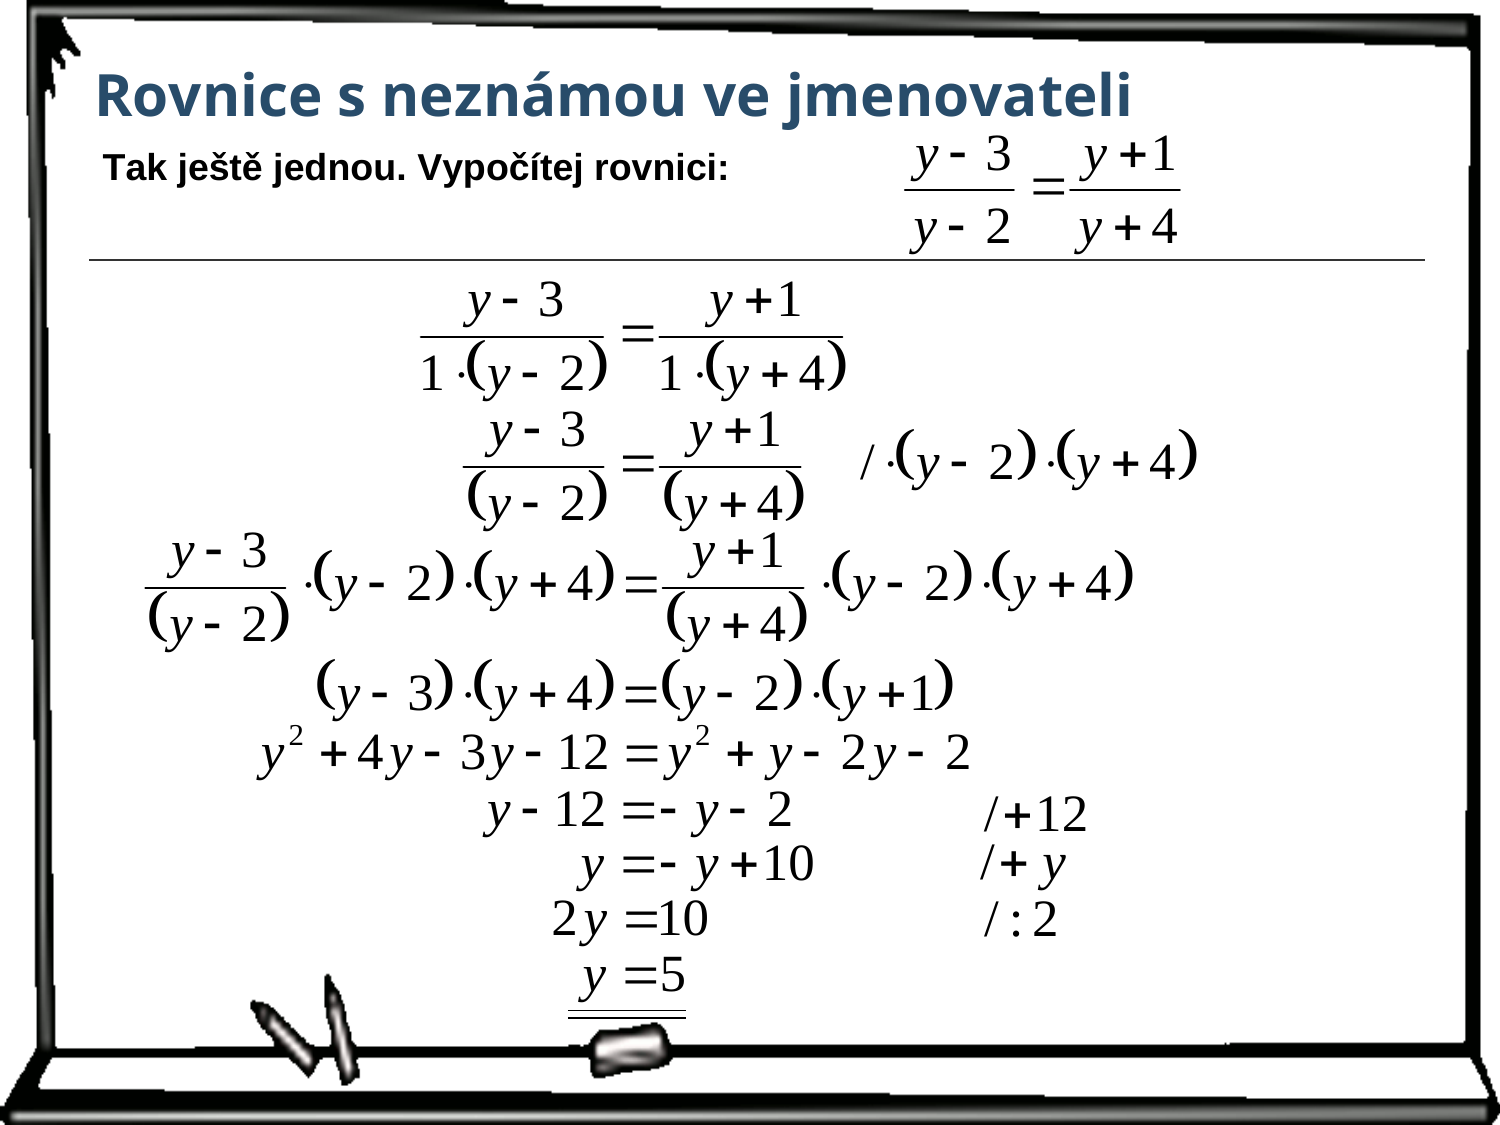

Rovnice s neznámou ve jmenovateli
Tak ještě jednou. Vypočítej rovnici: